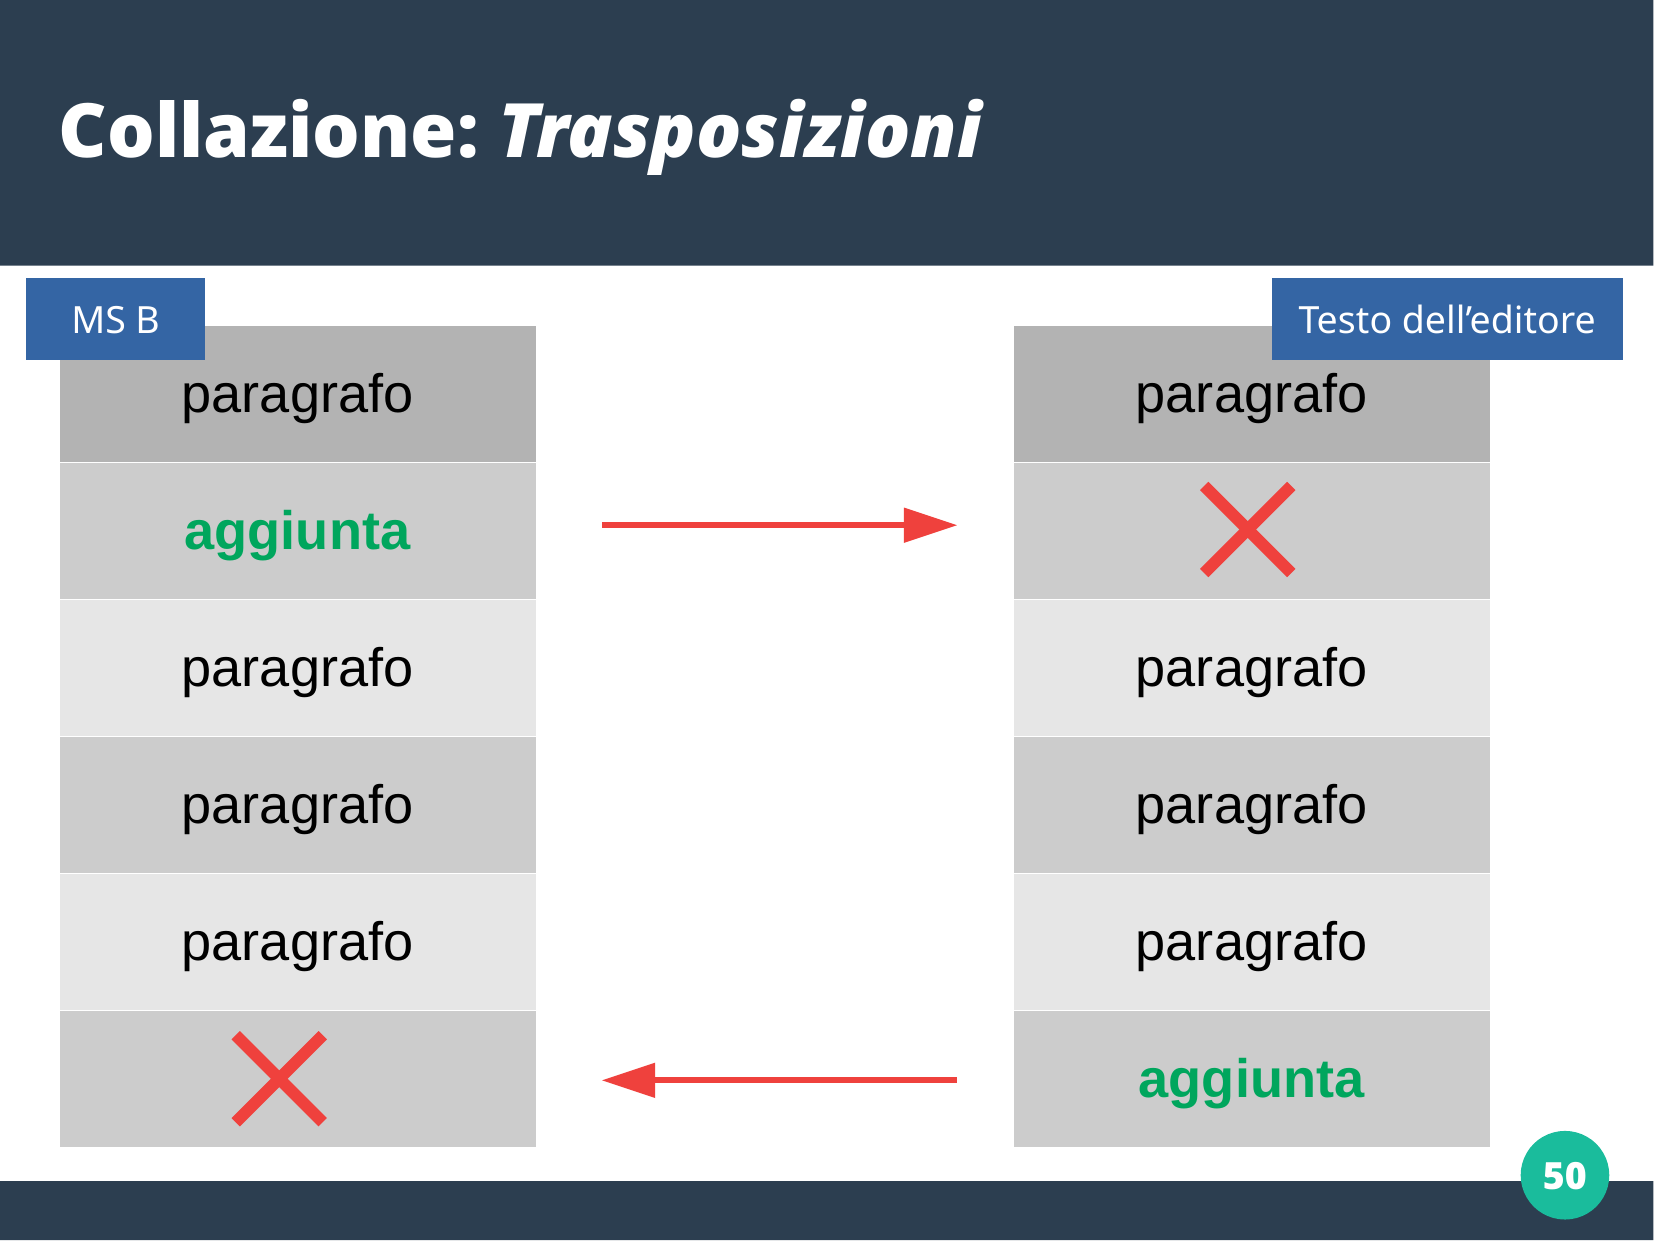

# Collazione: Trasposizioni
MS B
Testo dell’editore
| paragrafo | | paragrafo |
| --- | --- | --- |
| aggiunta | | |
| paragrafo | | paragrafo |
| paragrafo | | paragrafo |
| paragrafo | | paragrafo |
| | | aggiunta |
50